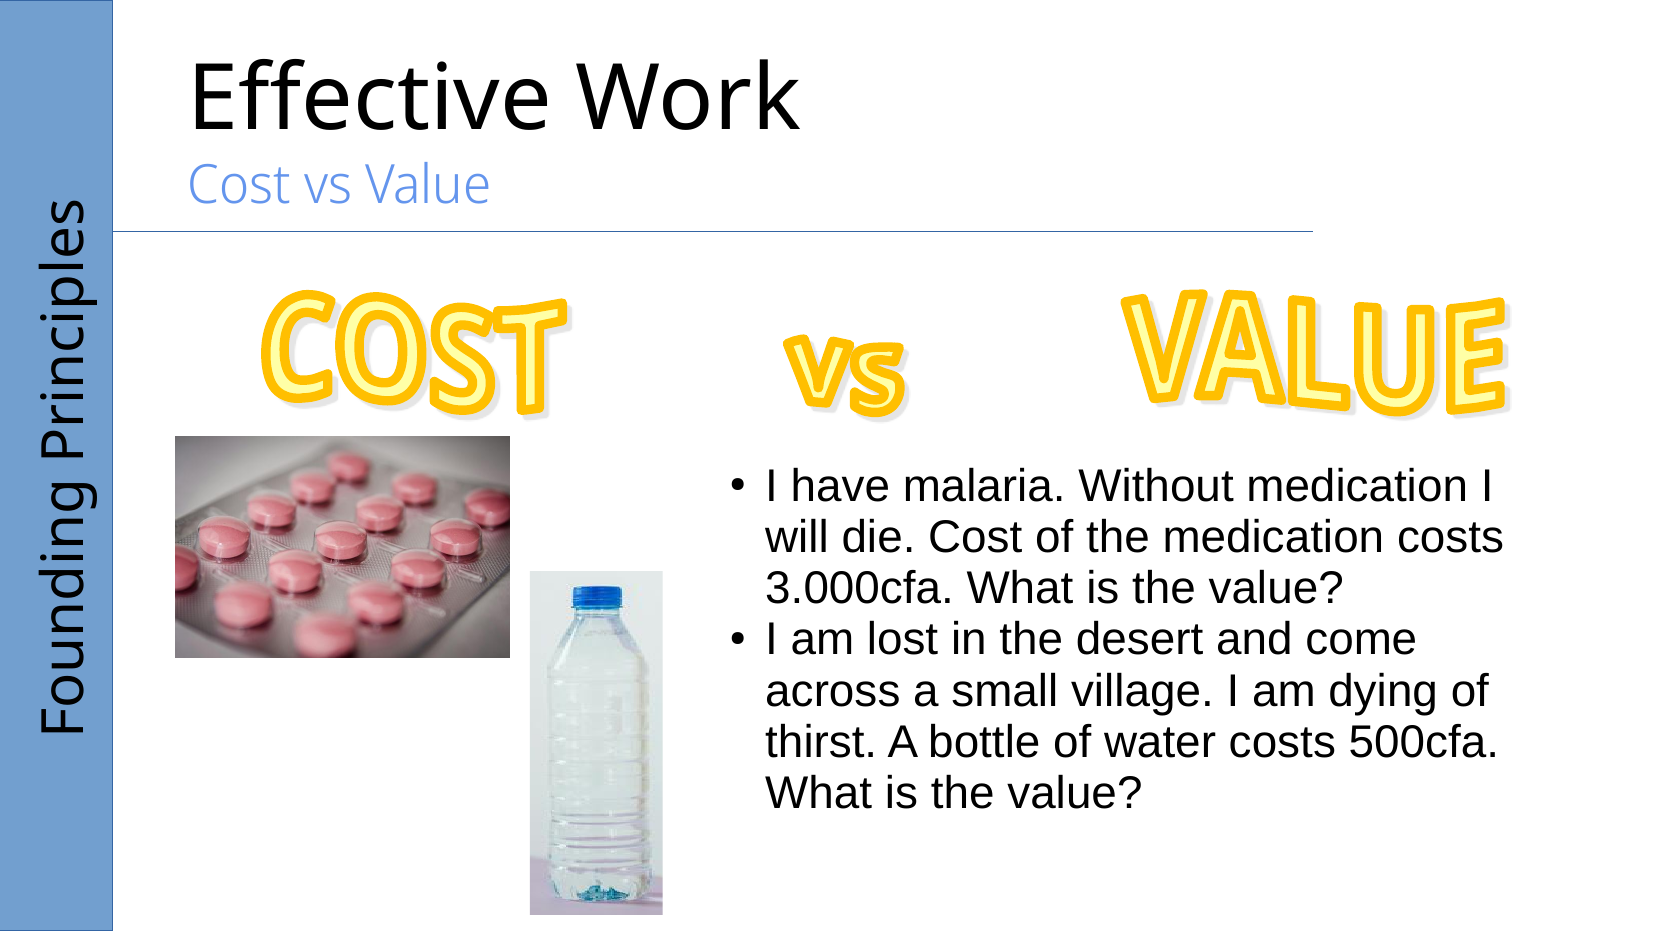

# Effective Work
Cost vs Value
COST
VALUE
vs
Founding Principles
I have malaria. Without medication I will die. Cost of the medication costs 3.000cfa. What is the value?
I am lost in the desert and come across a small village. I am dying of thirst. A bottle of water costs 500cfa. What is the value?